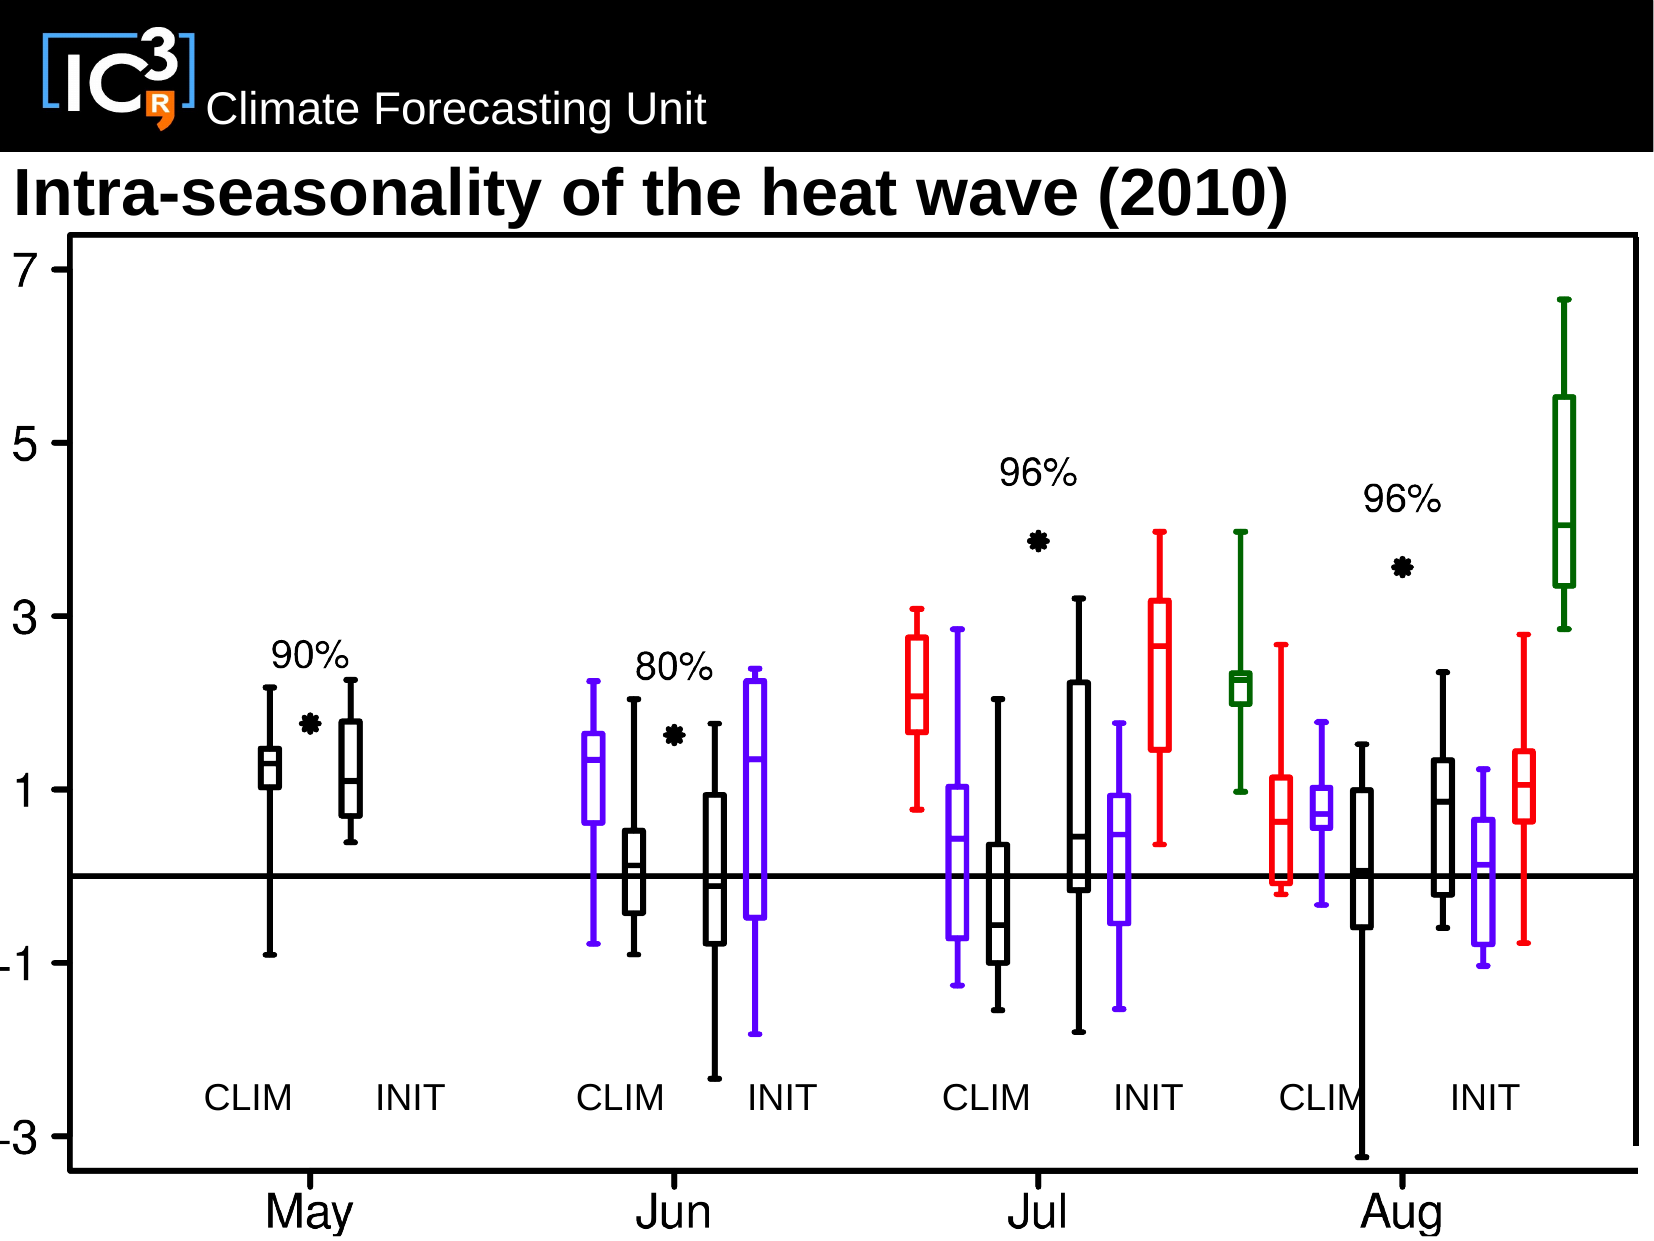

Climate Forecasting Unit
Intra-seasonality of the heat wave (2010)
CLIM
INIT
CLIM
INIT
CLIM
INIT
CLIM
INIT